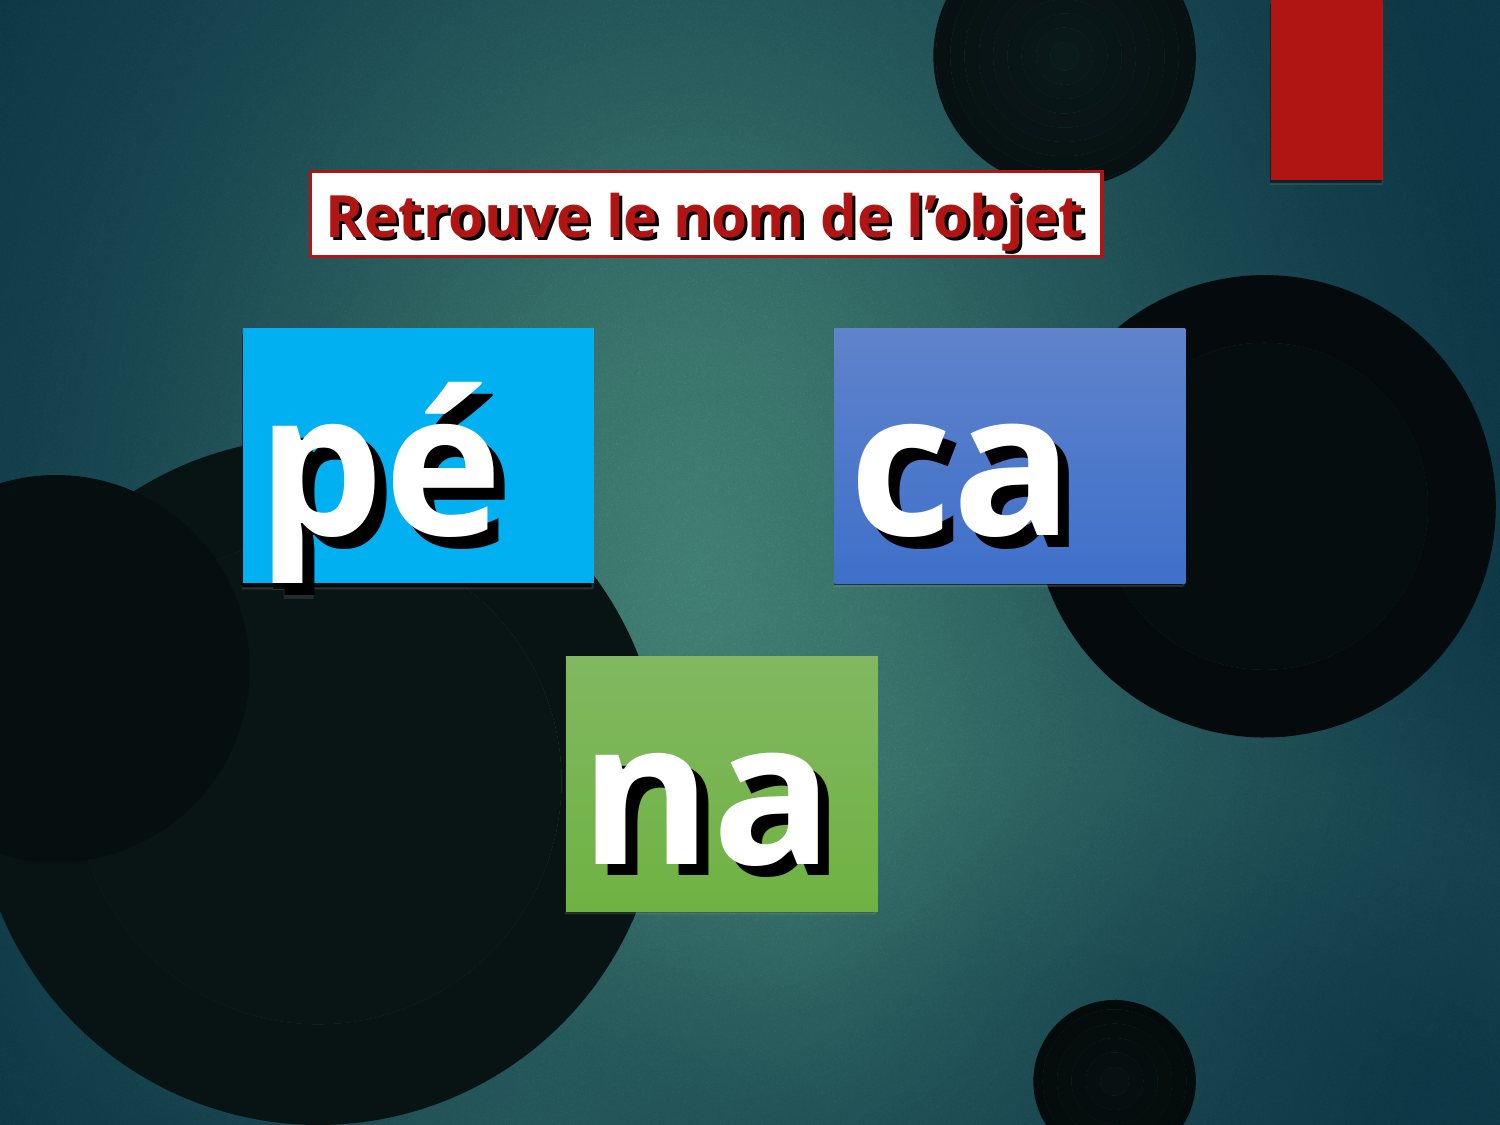

Retrouve le nom de l’objet
pé
ca
na